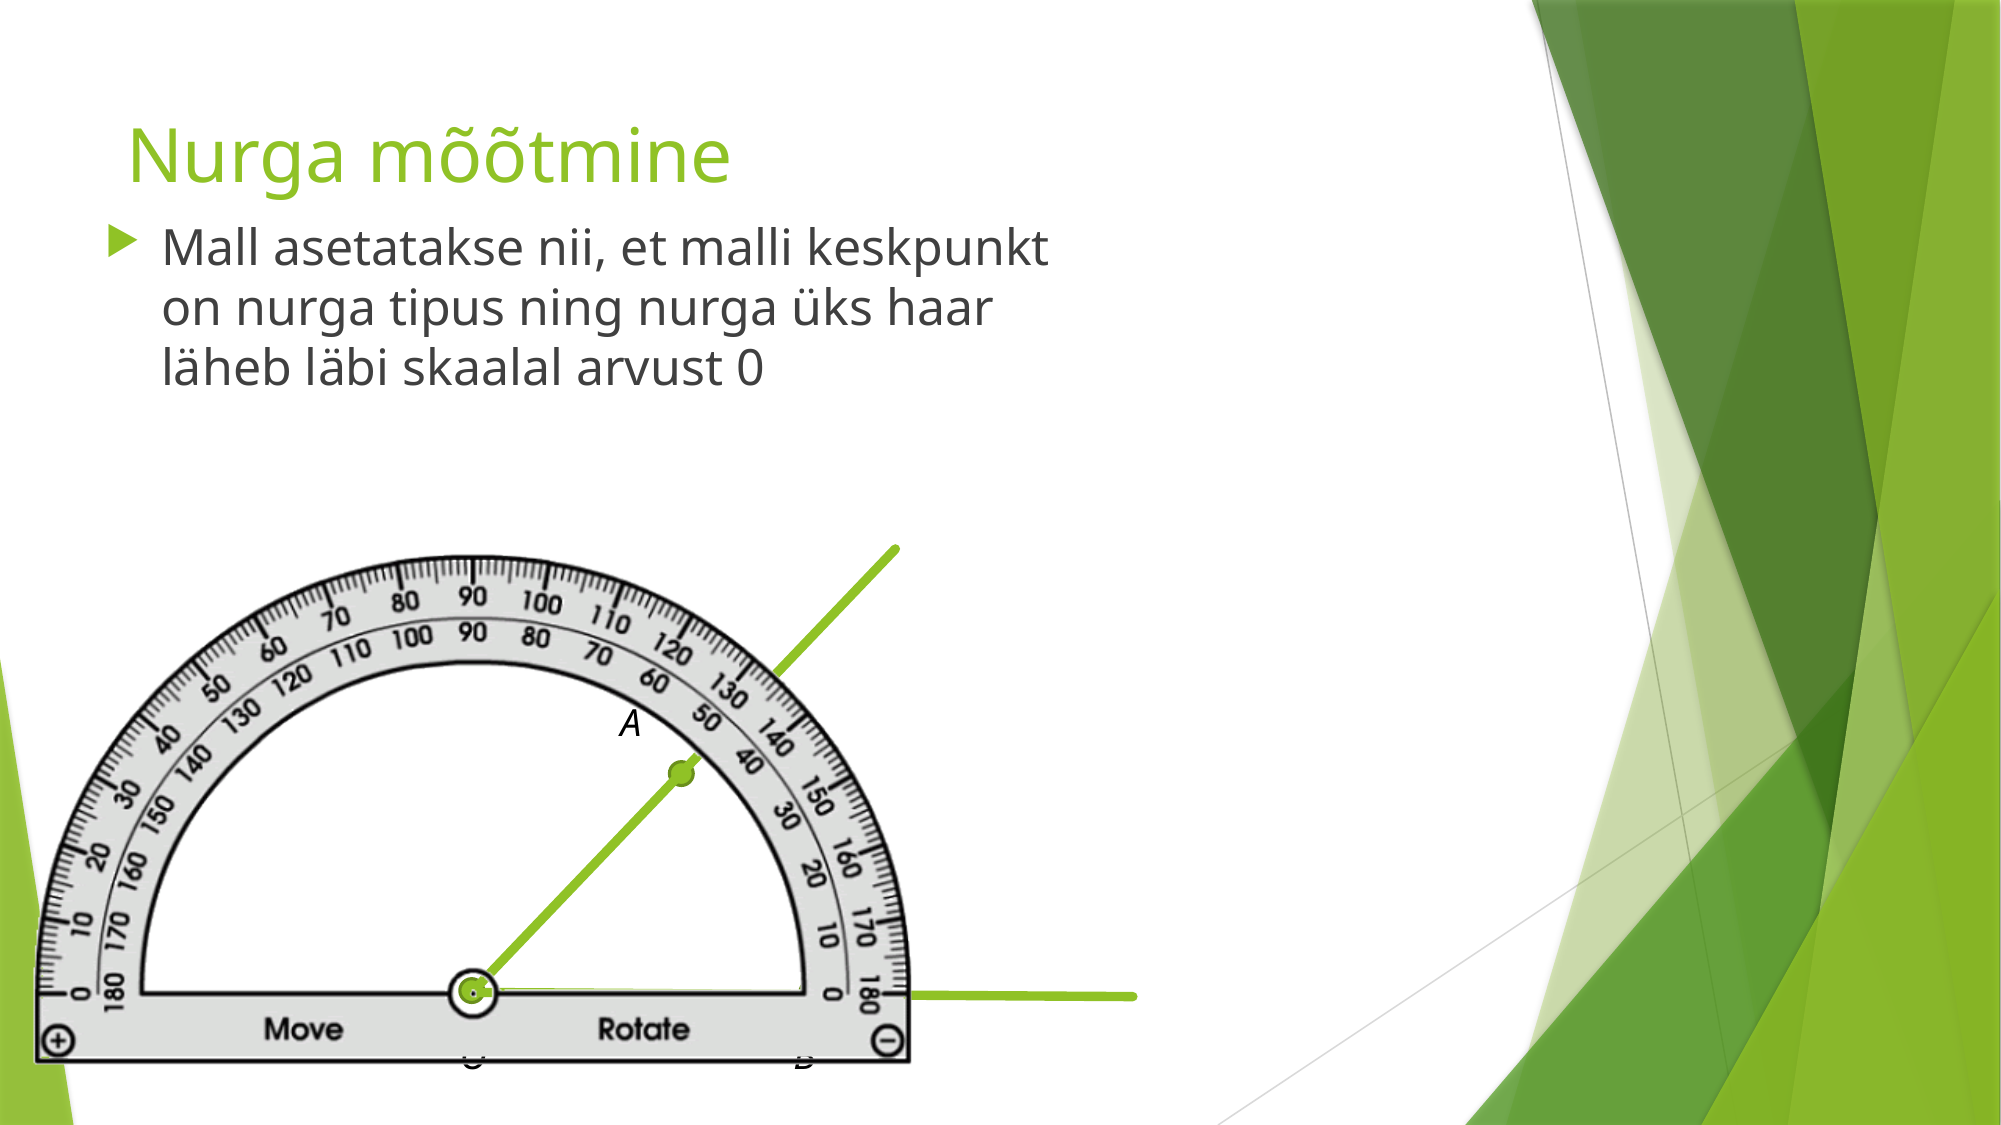

# Nurga mõõtmine
Mall asetatakse nii, et malli keskpunkt on nurga tipus ning nurga üks haar läheb läbi skaalal arvust 0
A
O
B